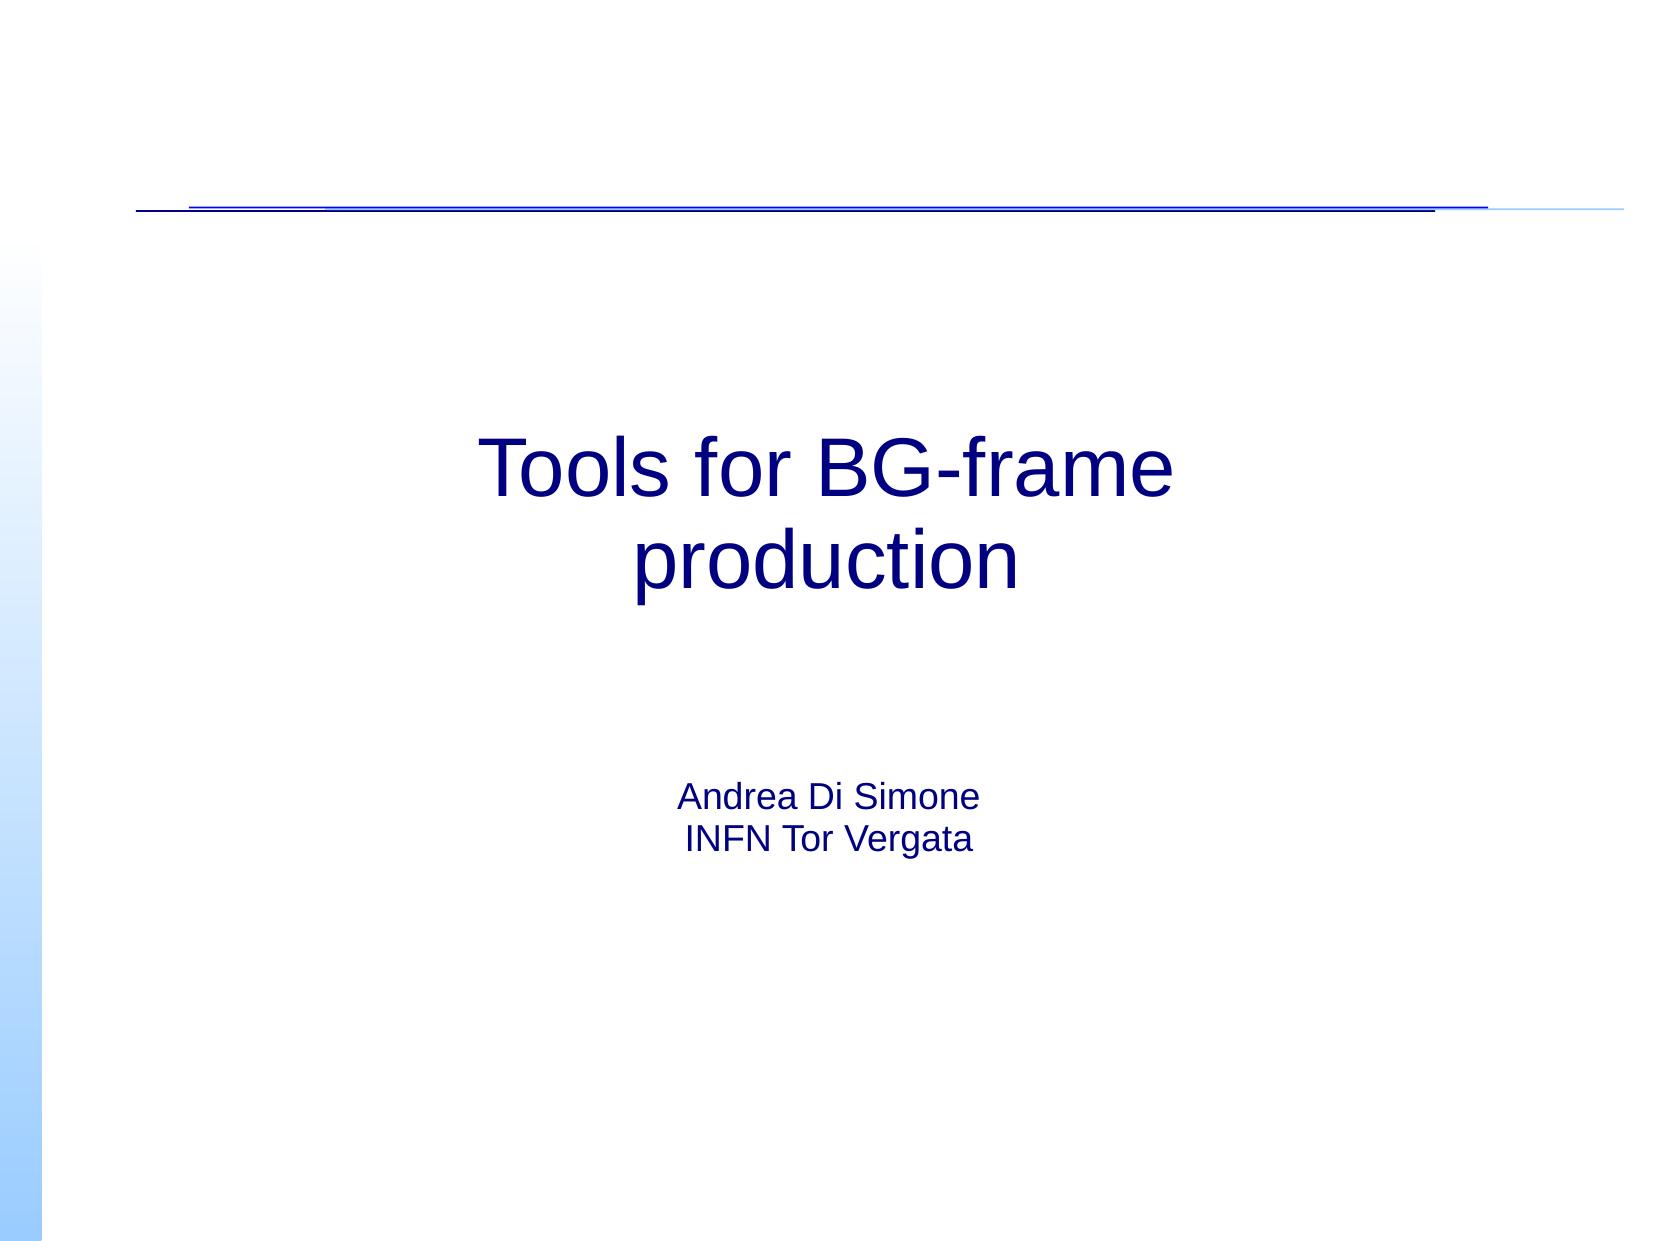

Tools for BG-frame production
Andrea Di Simone
INFN Tor Vergata